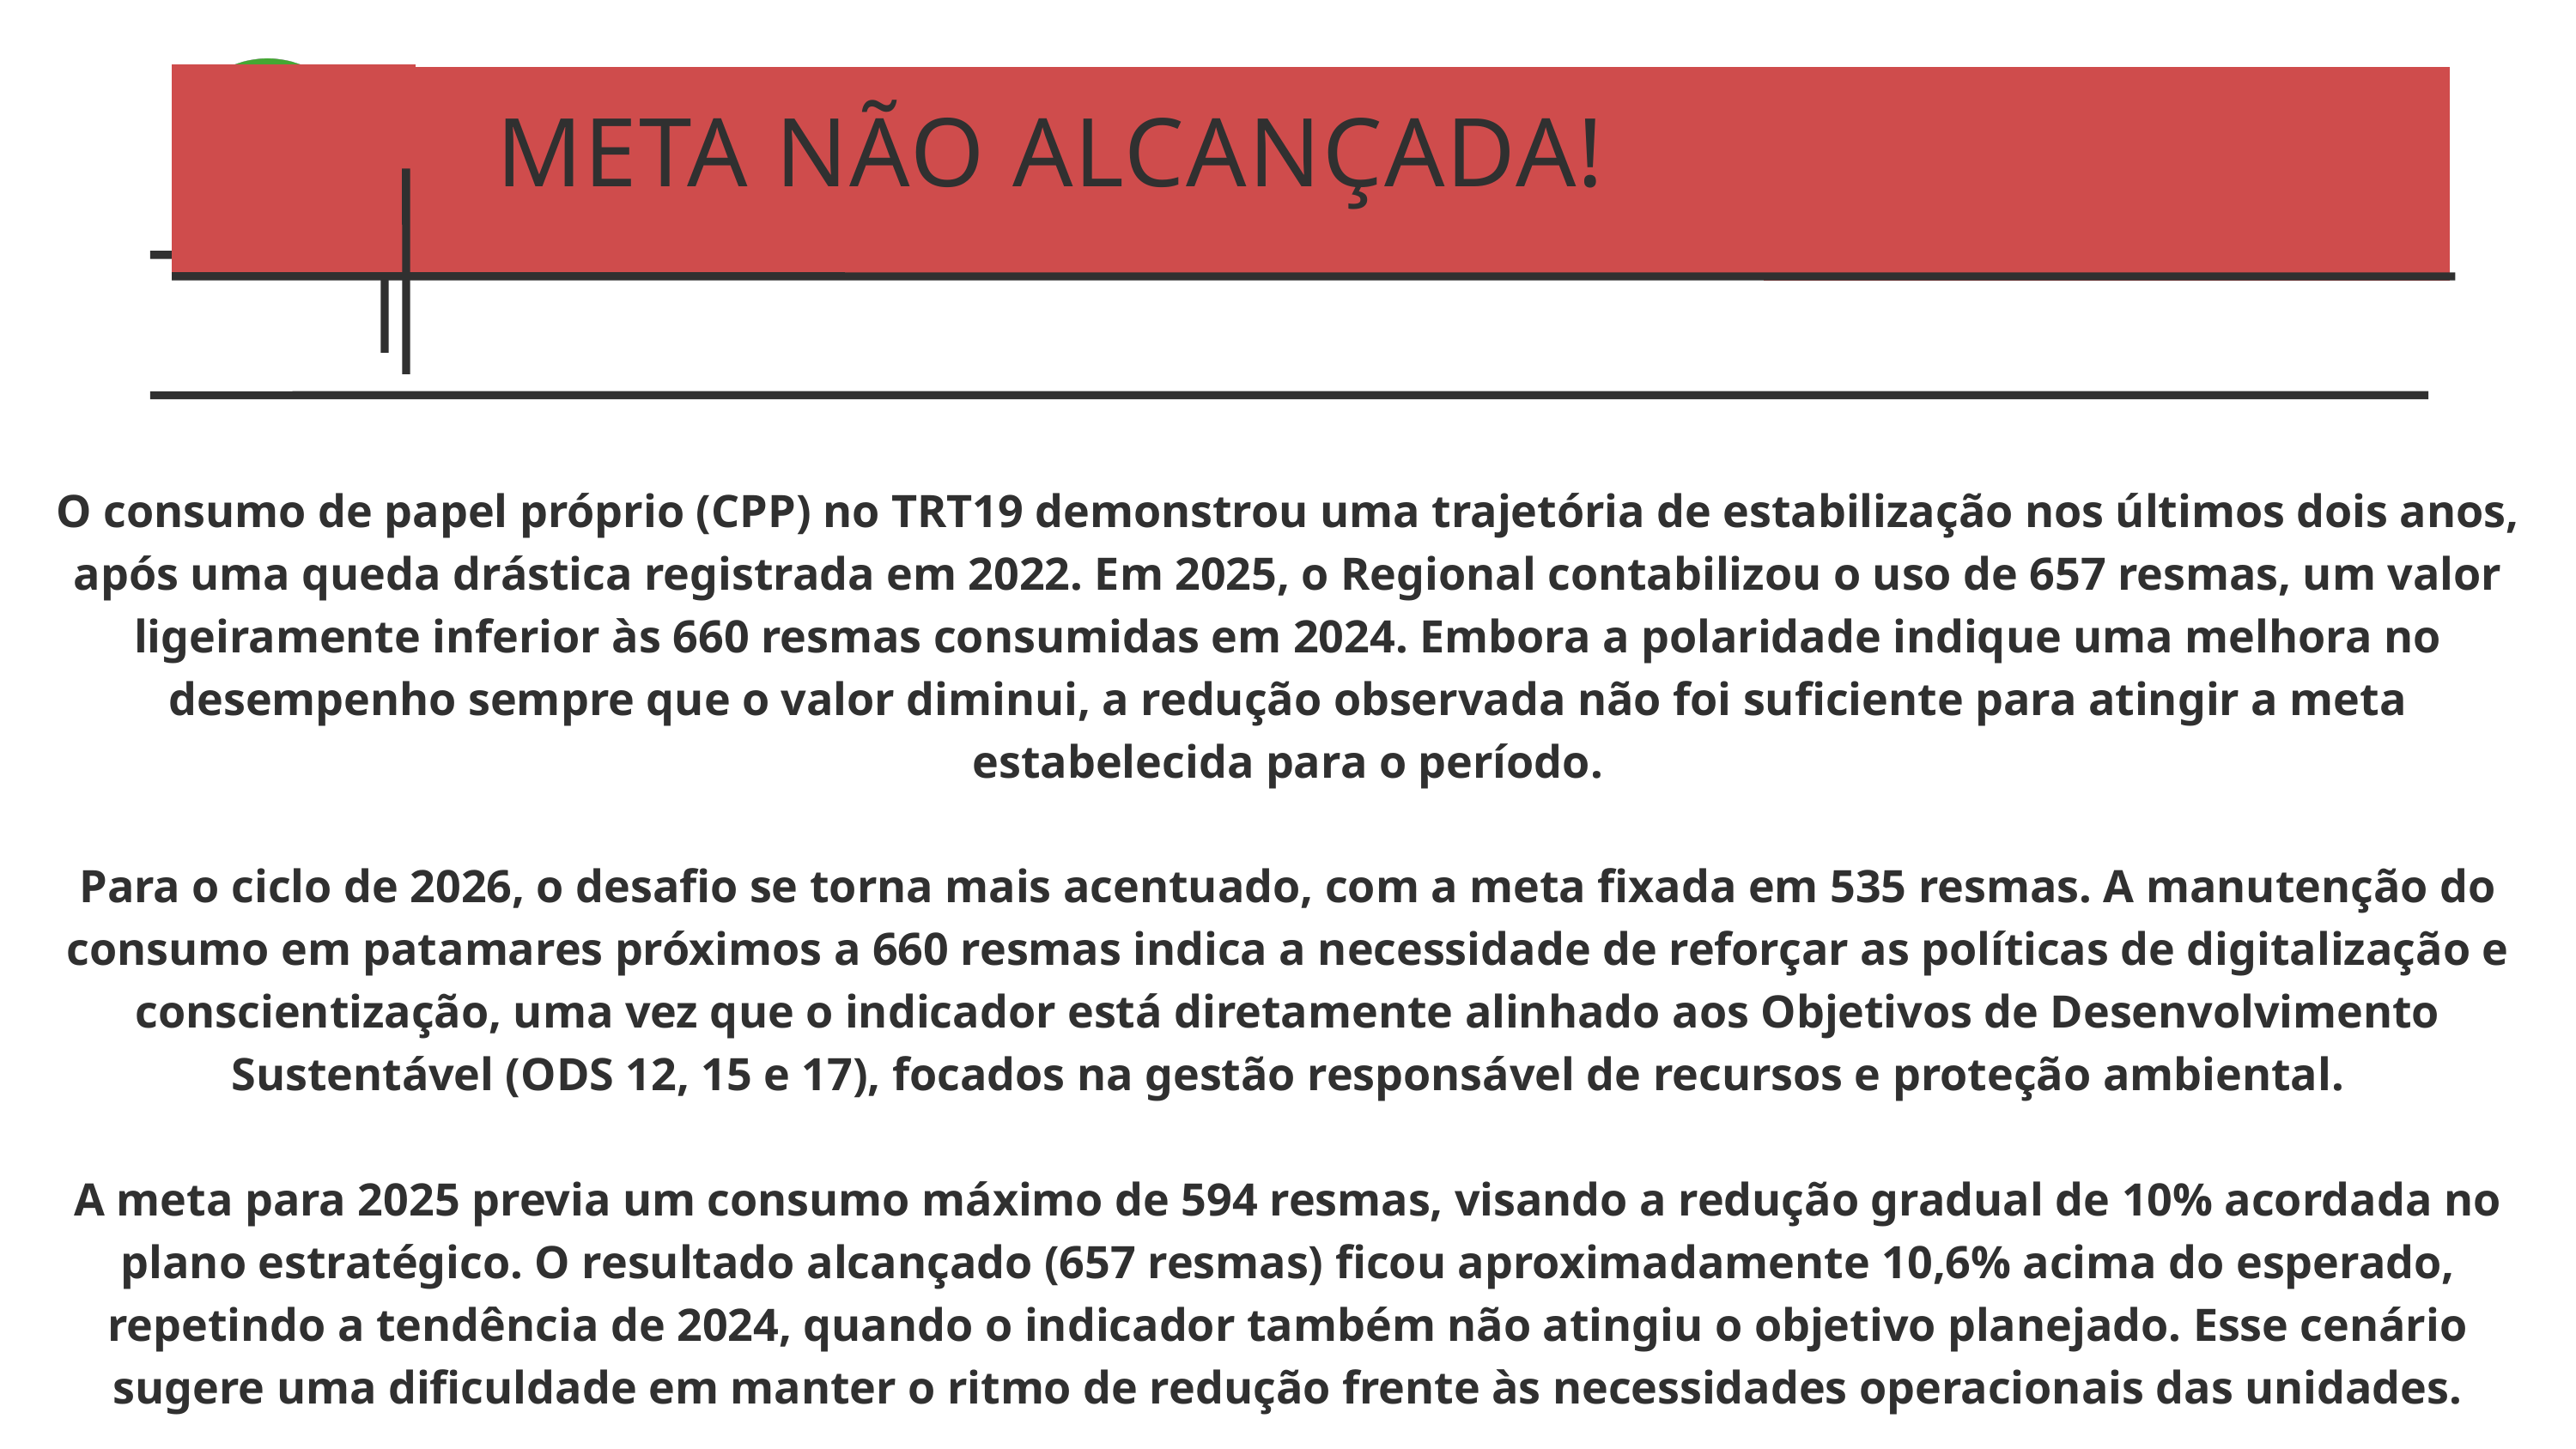

META ALCANÇADA!
META NÃO ALCANÇADA!
O consumo de papel próprio (CPP) no TRT19 demonstrou uma trajetória de estabilização nos últimos dois anos, após uma queda drástica registrada em 2022. Em 2025, o Regional contabilizou o uso de 657 resmas, um valor ligeiramente inferior às 660 resmas consumidas em 2024. Embora a polaridade indique uma melhora no desempenho sempre que o valor diminui, a redução observada não foi suficiente para atingir a meta estabelecida para o período.
Para o ciclo de 2026, o desafio se torna mais acentuado, com a meta fixada em 535 resmas. A manutenção do consumo em patamares próximos a 660 resmas indica a necessidade de reforçar as políticas de digitalização e conscientização, uma vez que o indicador está diretamente alinhado aos Objetivos de Desenvolvimento Sustentável (ODS 12, 15 e 17), focados na gestão responsável de recursos e proteção ambiental.
A meta para 2025 previa um consumo máximo de 594 resmas, visando a redução gradual de 10% acordada no plano estratégico. O resultado alcançado (657 resmas) ficou aproximadamente 10,6% acima do esperado, repetindo a tendência de 2024, quando o indicador também não atingiu o objetivo planejado. Esse cenário sugere uma dificuldade em manter o ritmo de redução frente às necessidades operacionais das unidades.